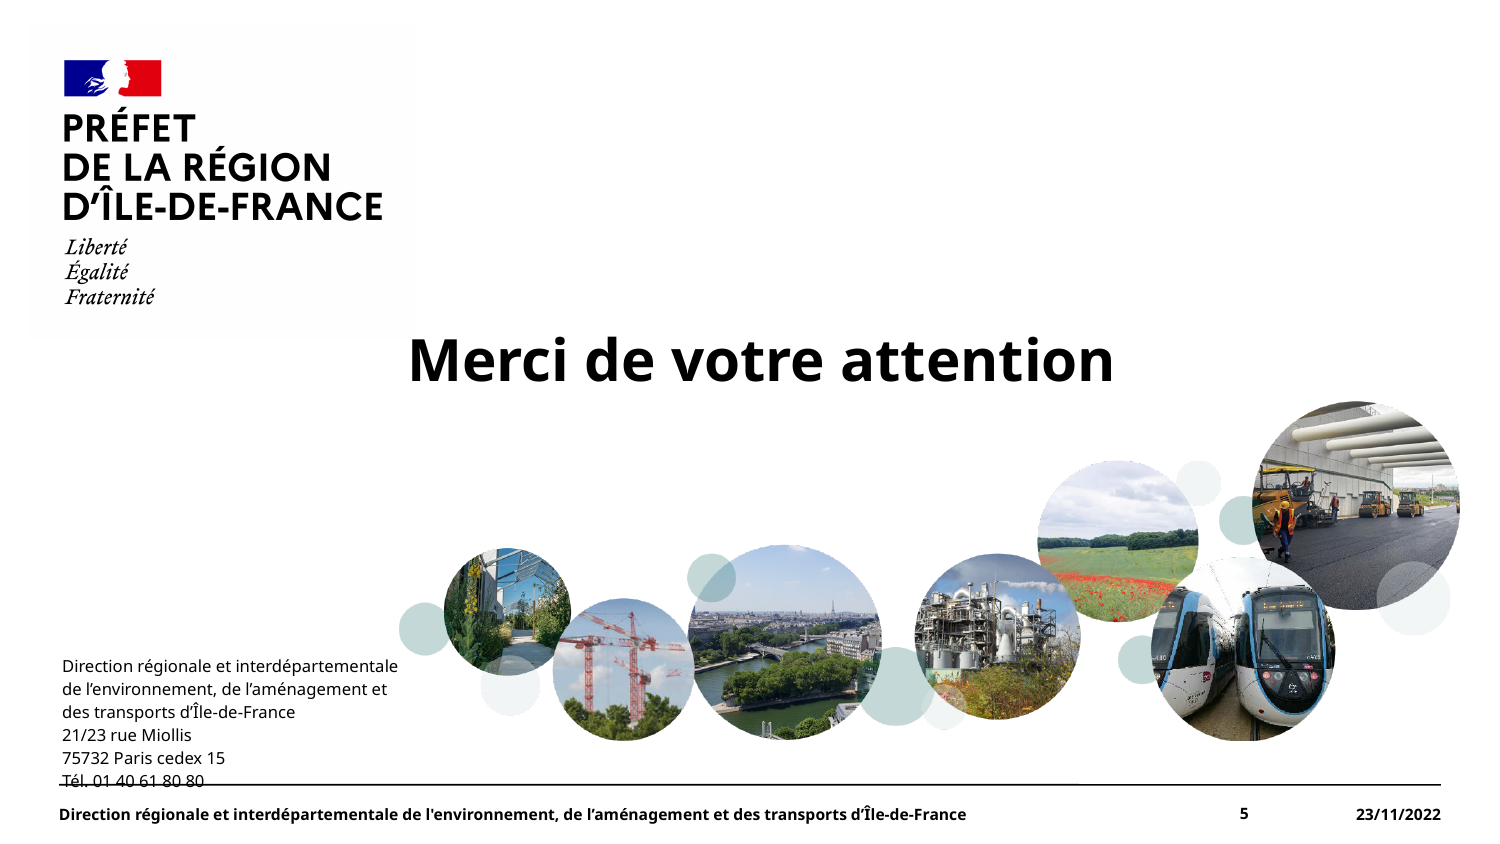

#
Merci de votre attention
Direction régionale et interdépartementale
de l’environnement, de l’aménagement et
des transports d’Île-de-France
21/23 rue Miollis
75732 Paris cedex 15
Tél. 01 40 61 80 80
Direction régionale et interdépartementale de l'environnement, de l’aménagement et des transports d’Île-de-France
23/11/2022